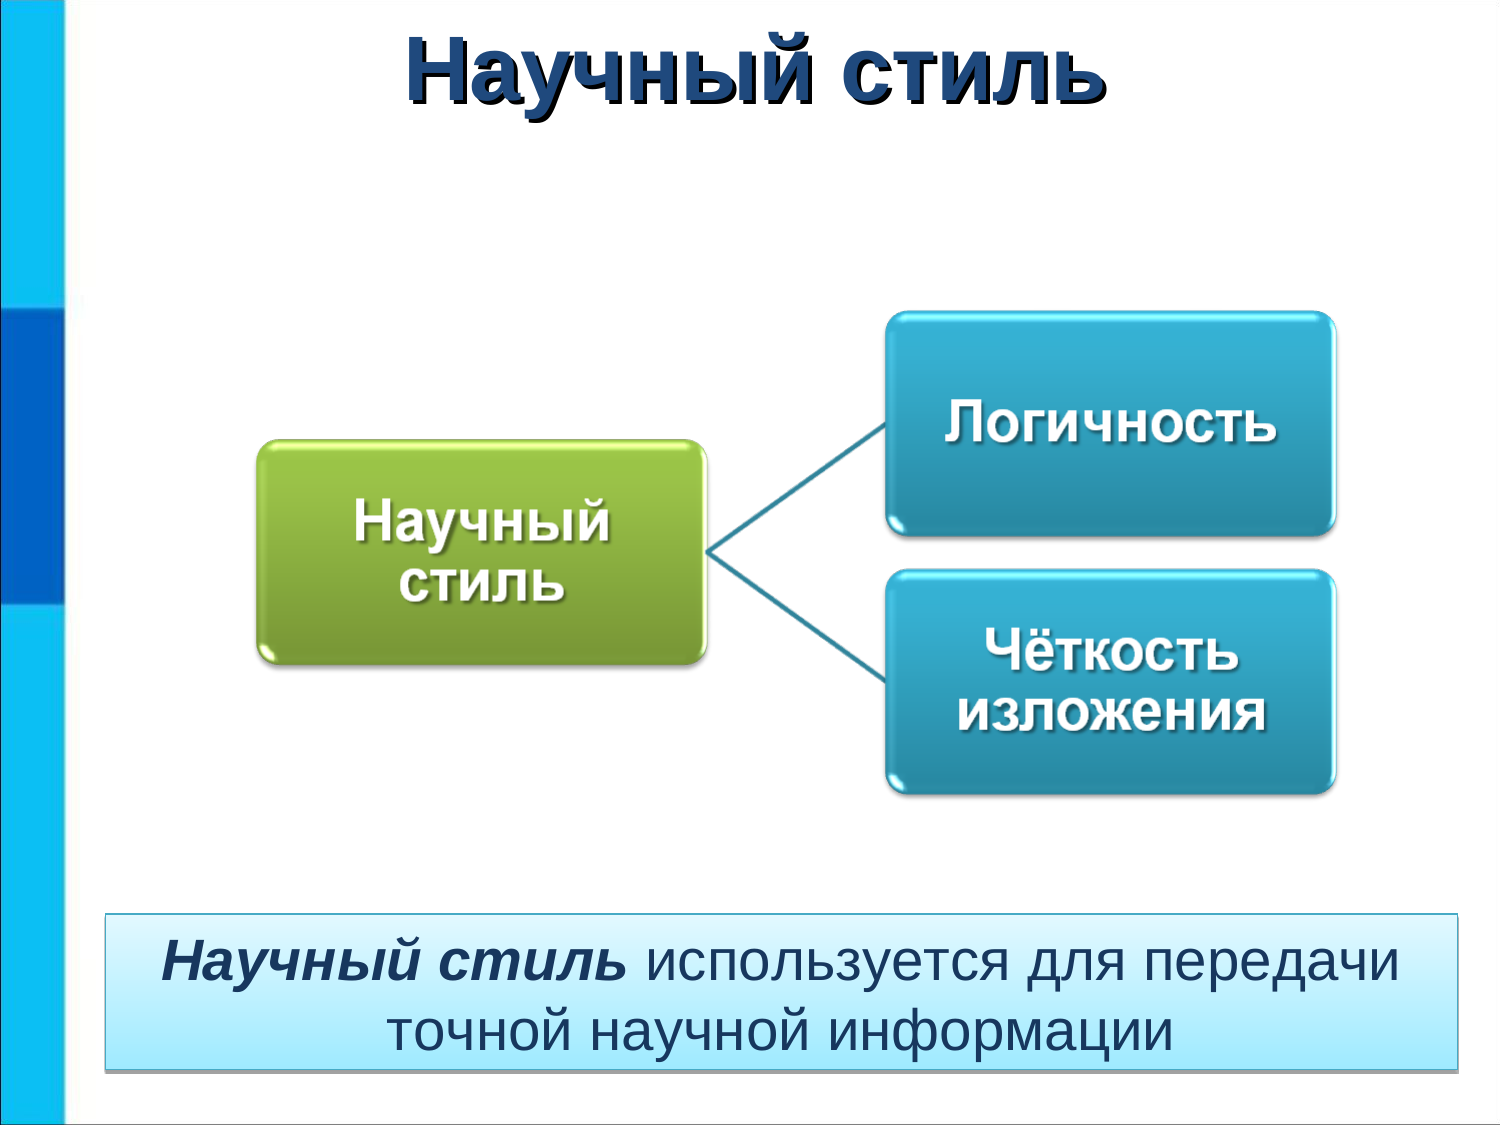

# Научный стиль
Научный стиль используется для передачи точной научной информации